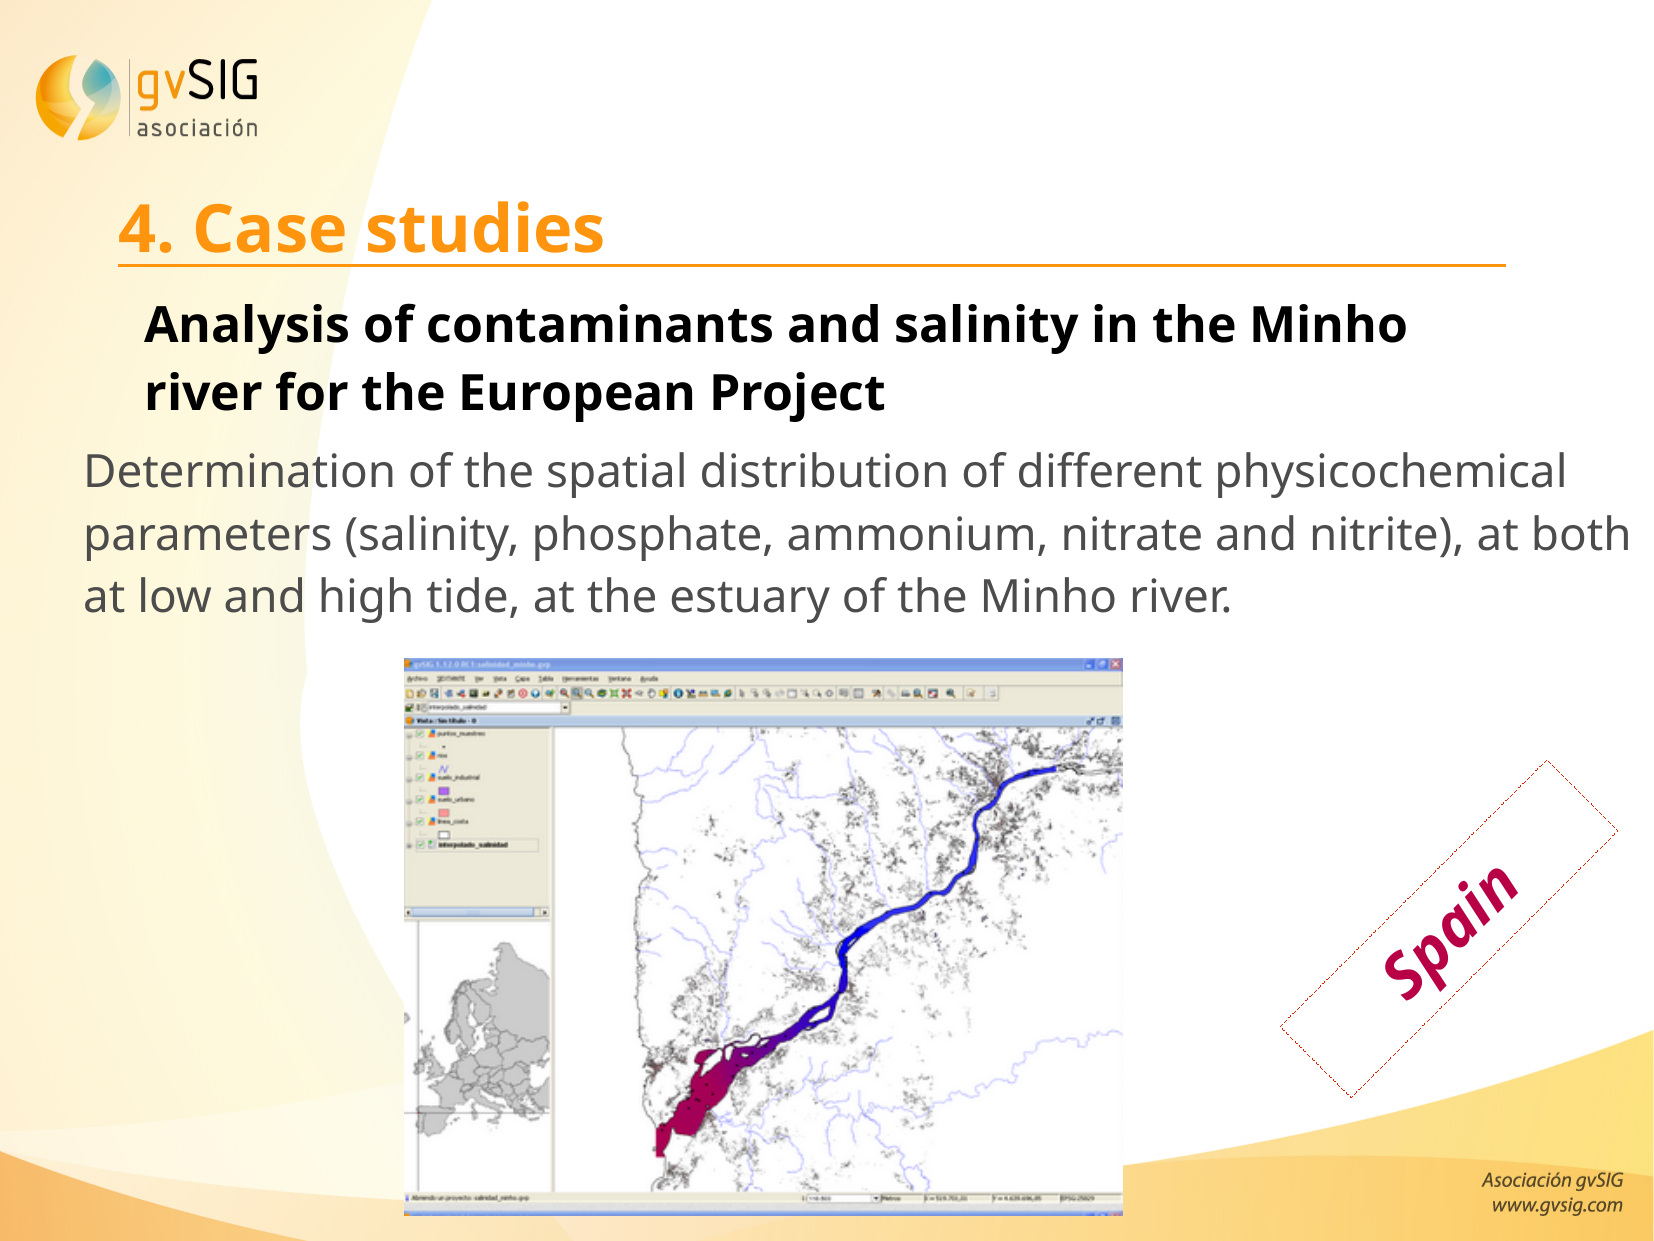

# 4. Case studies
Analysis of contaminants and salinity in the Minho river for the European Project
Determination of the spatial distribution of different physicochemical parameters (salinity, phosphate, ammonium, nitrate and nitrite), at both at low and high tide, at the estuary of the Minho river.
Spain